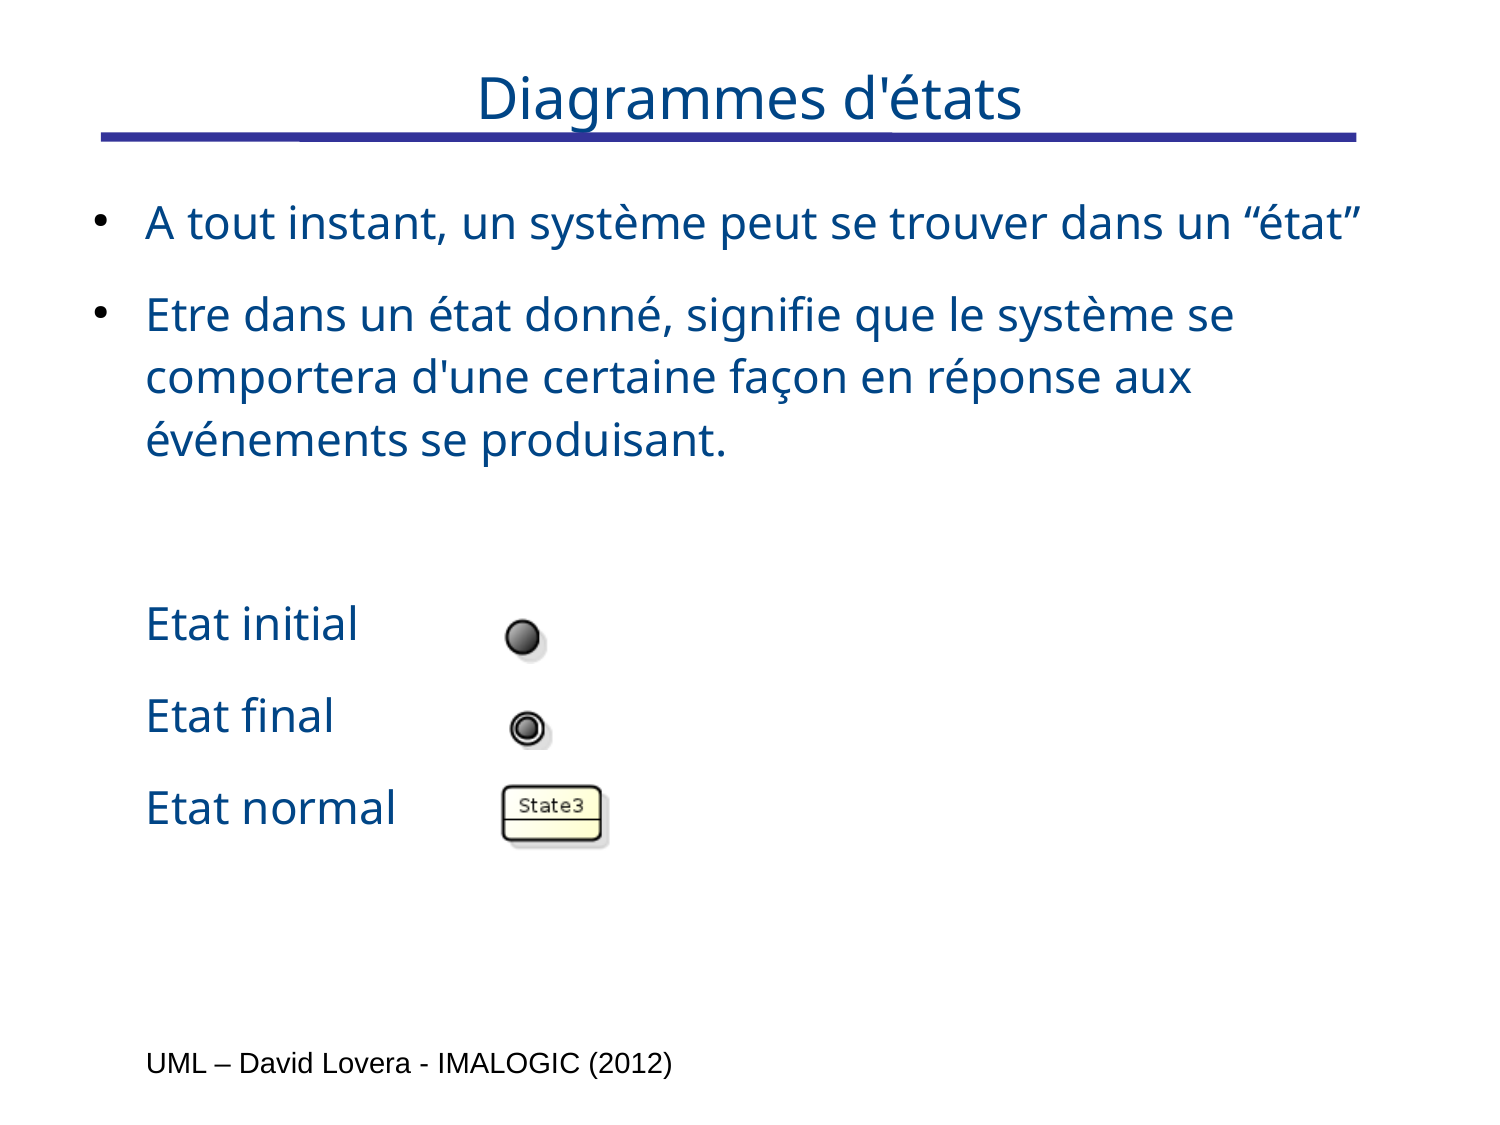

# Diagrammes d'états
A tout instant, un système peut se trouver dans un “état”
Etre dans un état donné, signifie que le système se comportera d'une certaine façon en réponse aux événements se produisant.
Etat initial
Etat final
Etat normal
UML – David Lovera - IMALOGIC (2012)